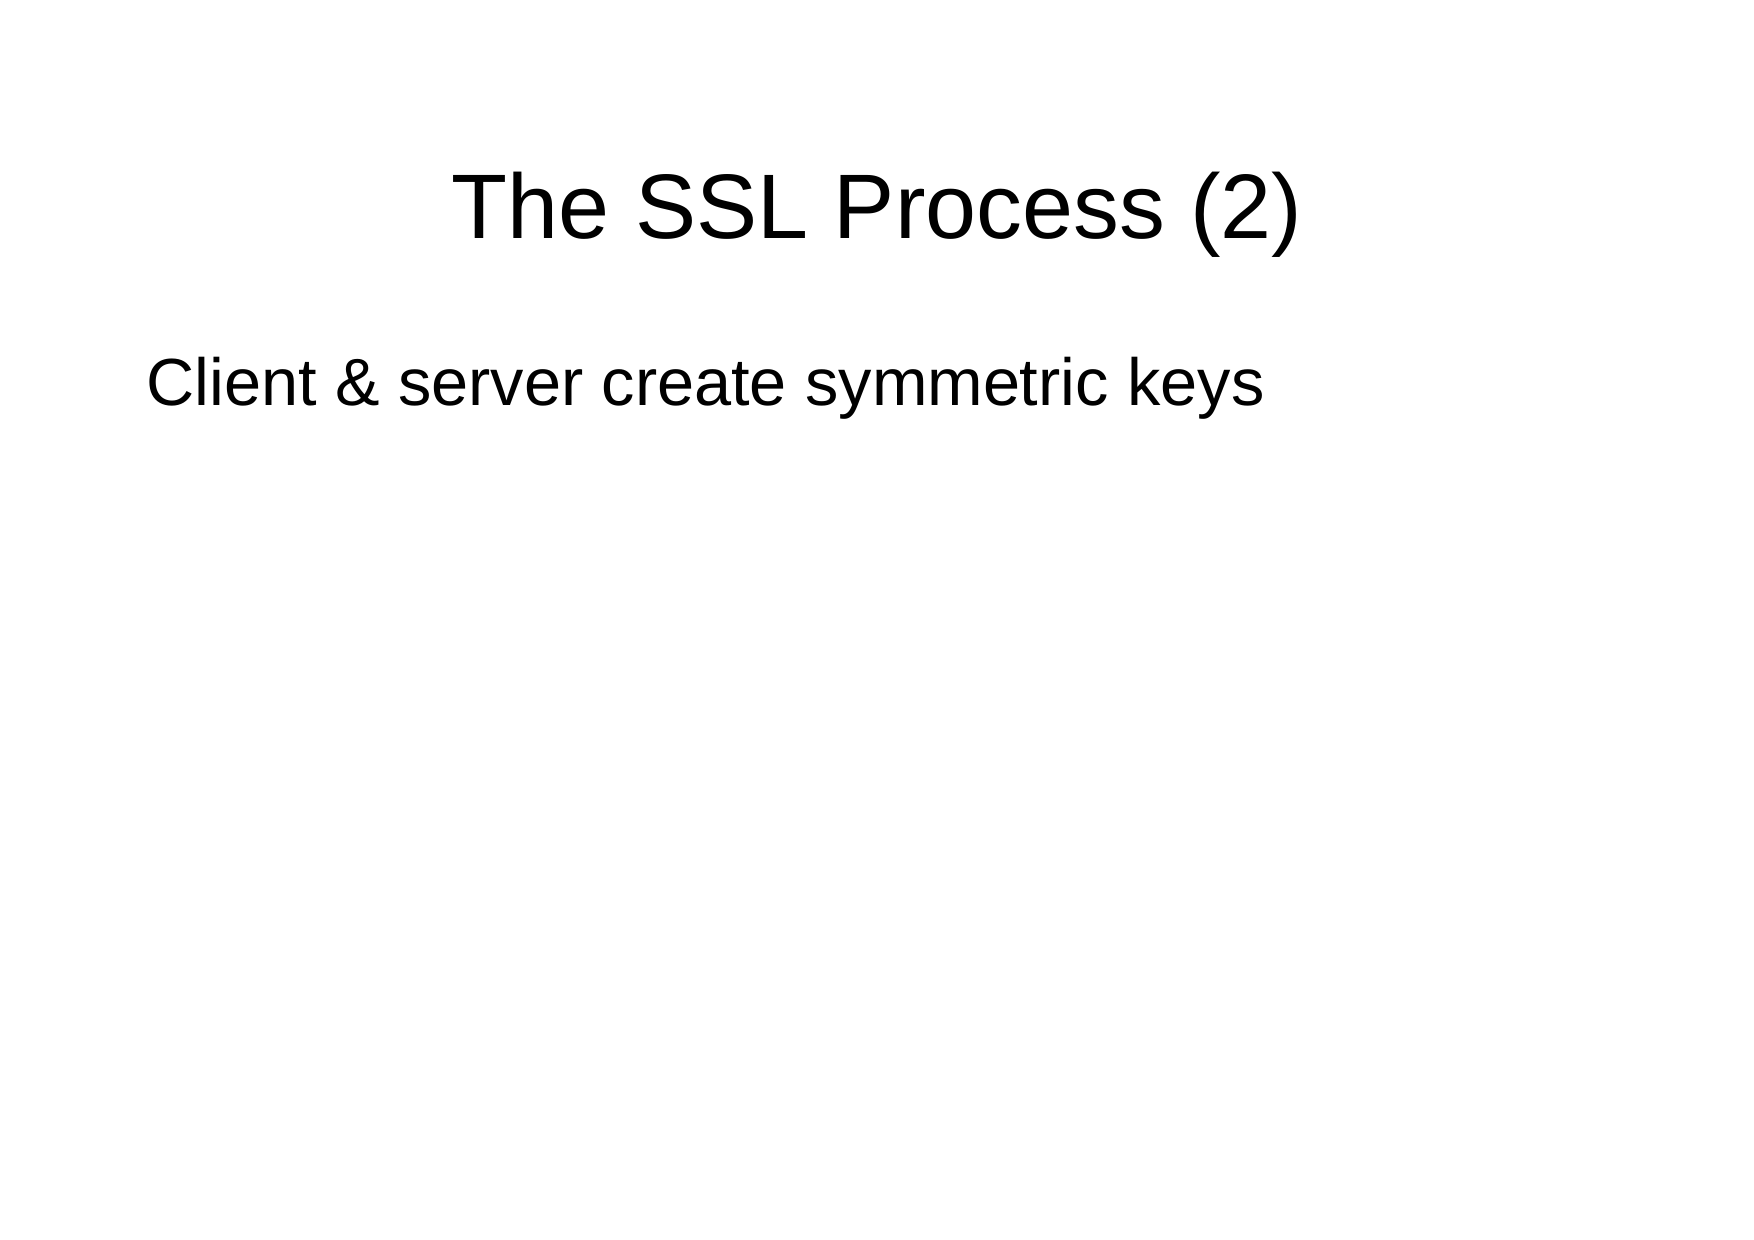

# The SSL Process (2)
Client & server create symmetric keys